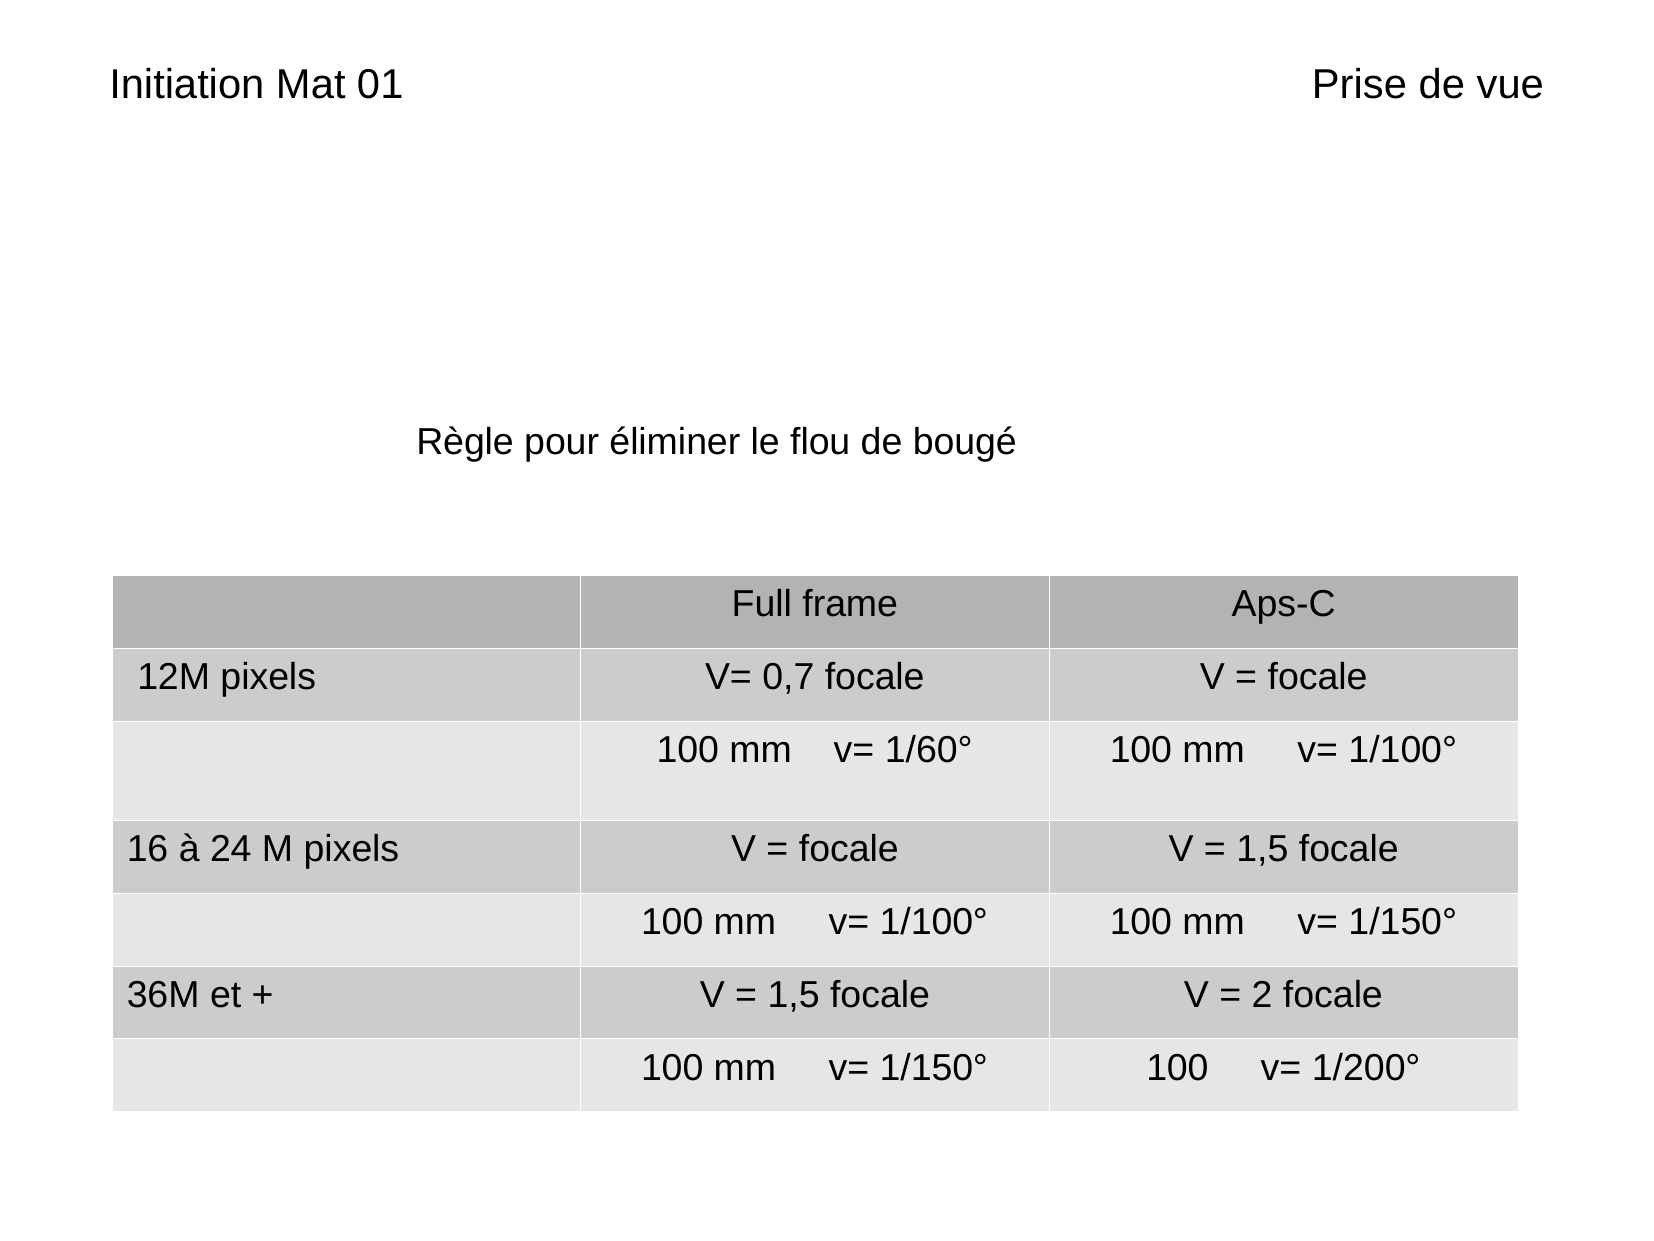

# Initiation Mat 01 Prise de vue
Règle pour éliminer le flou de bougé
| | Full frame | Aps-C |
| --- | --- | --- |
| 12M pixels | V= 0,7 focale | V = focale |
| | 100 mm v= 1/60° | 100 mm v= 1/100° |
| 16 à 24 M pixels | V = focale | V = 1,5 focale |
| | 100 mm v= 1/100° | 100 mm v= 1/150° |
| 36M et + | V = 1,5 focale | V = 2 focale |
| | 100 mm v= 1/150° | 100 v= 1/200° |